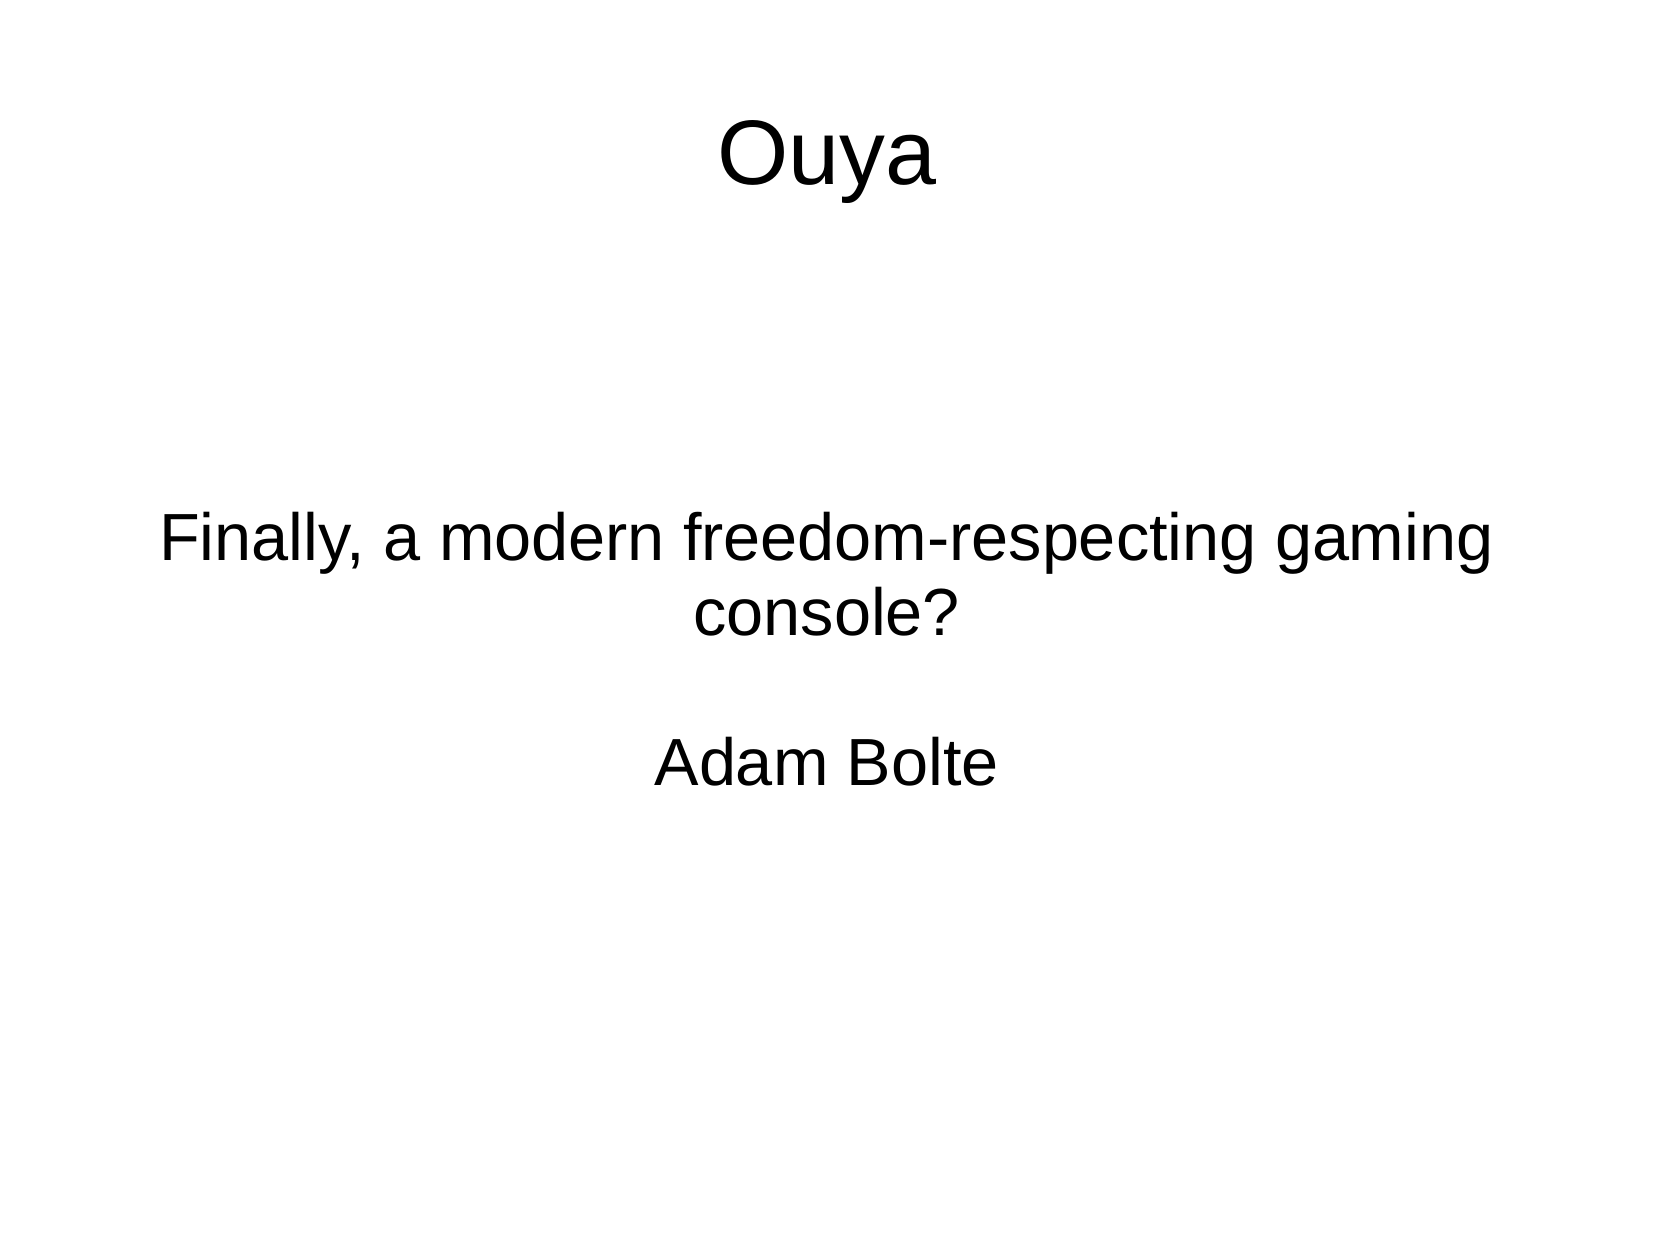

# Ouya
Finally, a modern freedom-respecting gaming console?
Adam Bolte